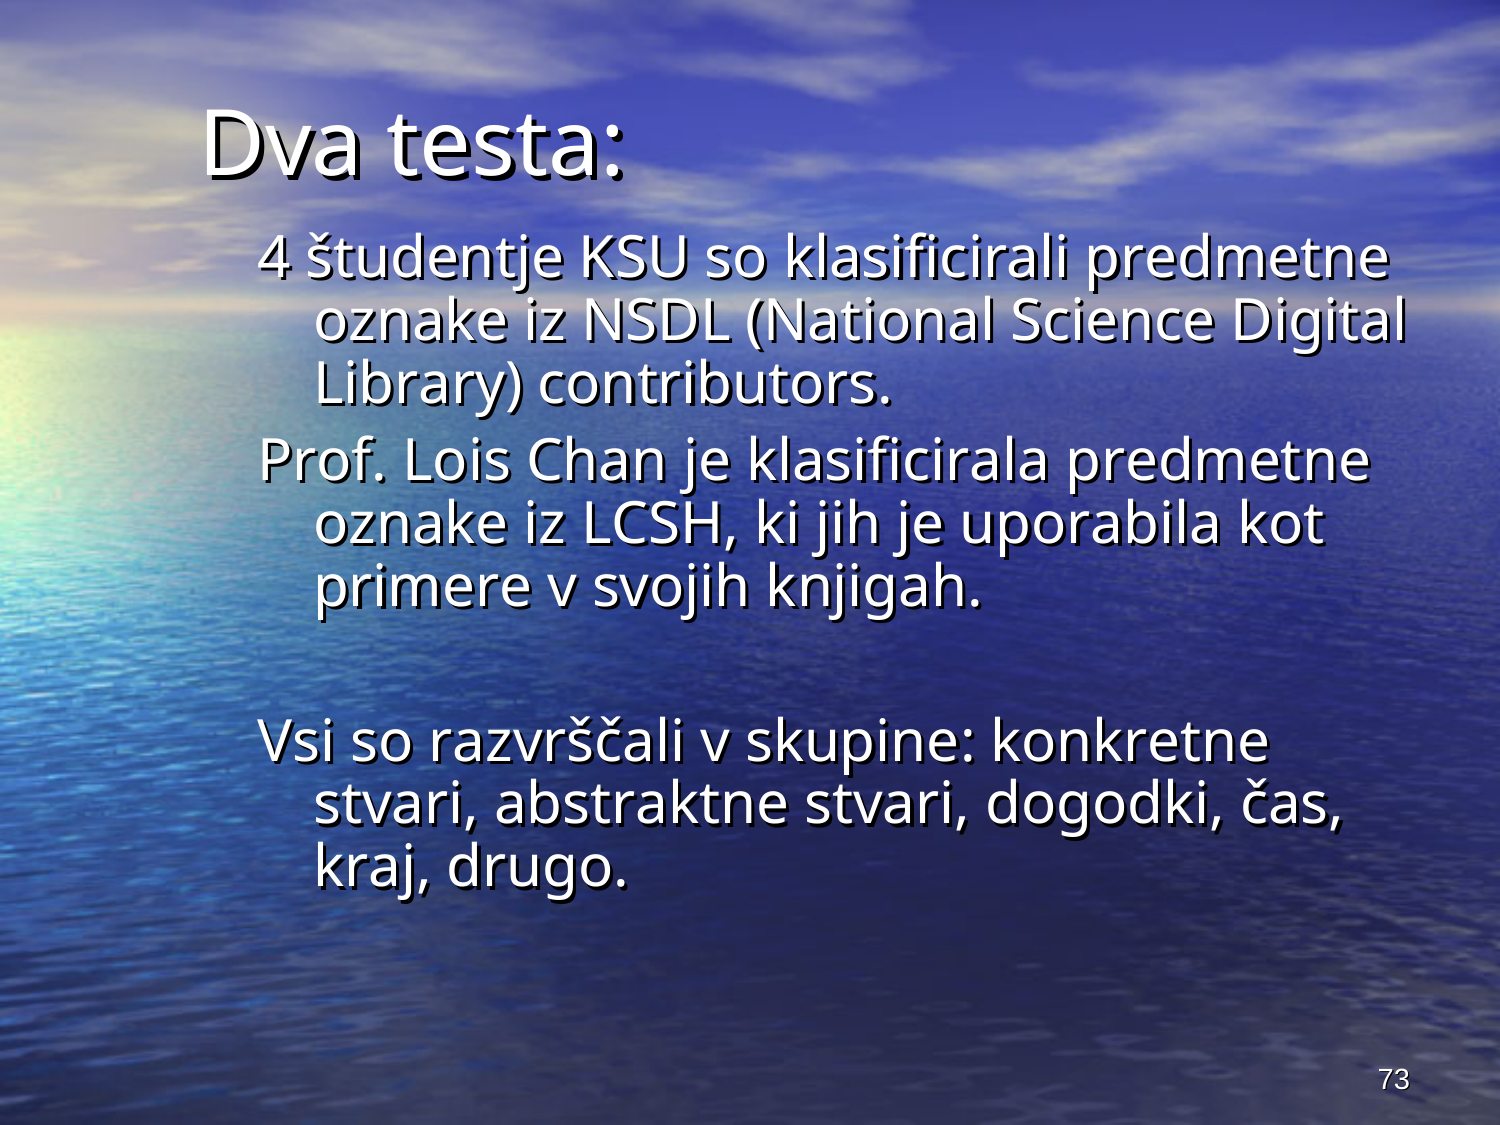

# Dva testa:
4 študentje KSU so klasificirali predmetne oznake iz NSDL (National Science Digital Library) contributors.
Prof. Lois Chan je klasificirala predmetne oznake iz LCSH, ki jih je uporabila kot primere v svojih knjigah.
Vsi so razvrščali v skupine: konkretne stvari, abstraktne stvari, dogodki, čas, kraj, drugo.